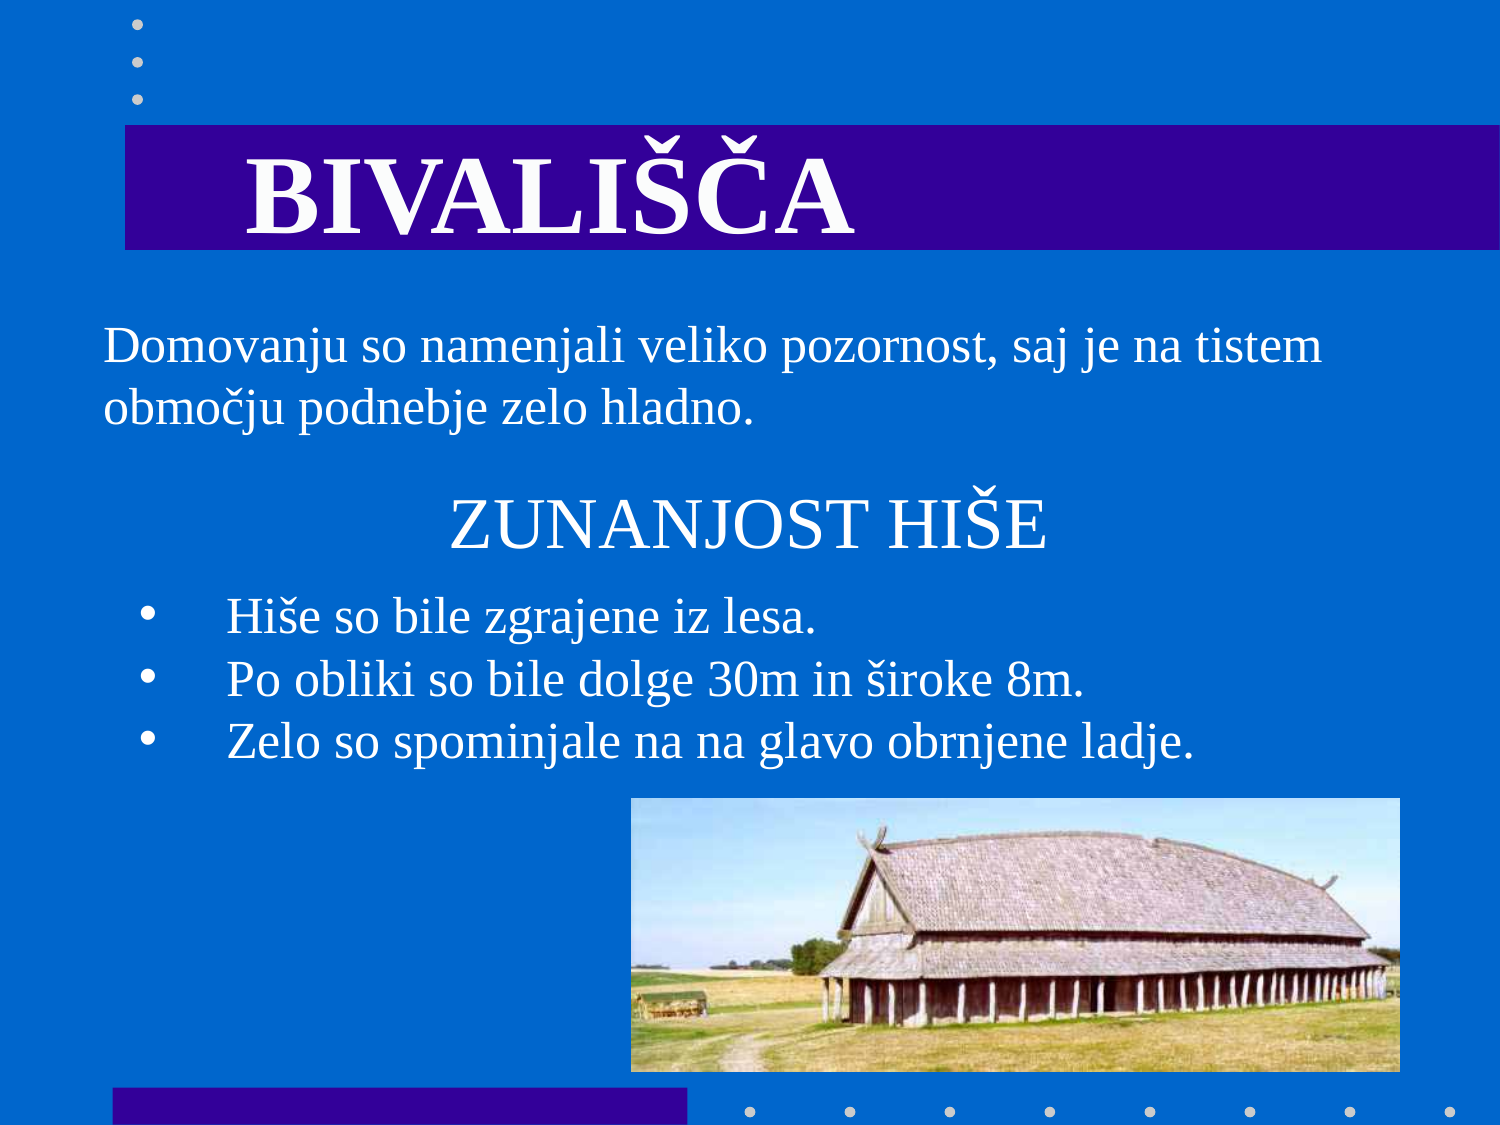

BIVALIŠČA
Domovanju so namenjali veliko pozornost, saj je na tistem območju podnebje zelo hladno.
ZUNANJOST HIŠE
 Hiše so bile zgrajene iz lesa.
 Po obliki so bile dolge 30m in široke 8m.
 Zelo so spominjale na na glavo obrnjene ladje.